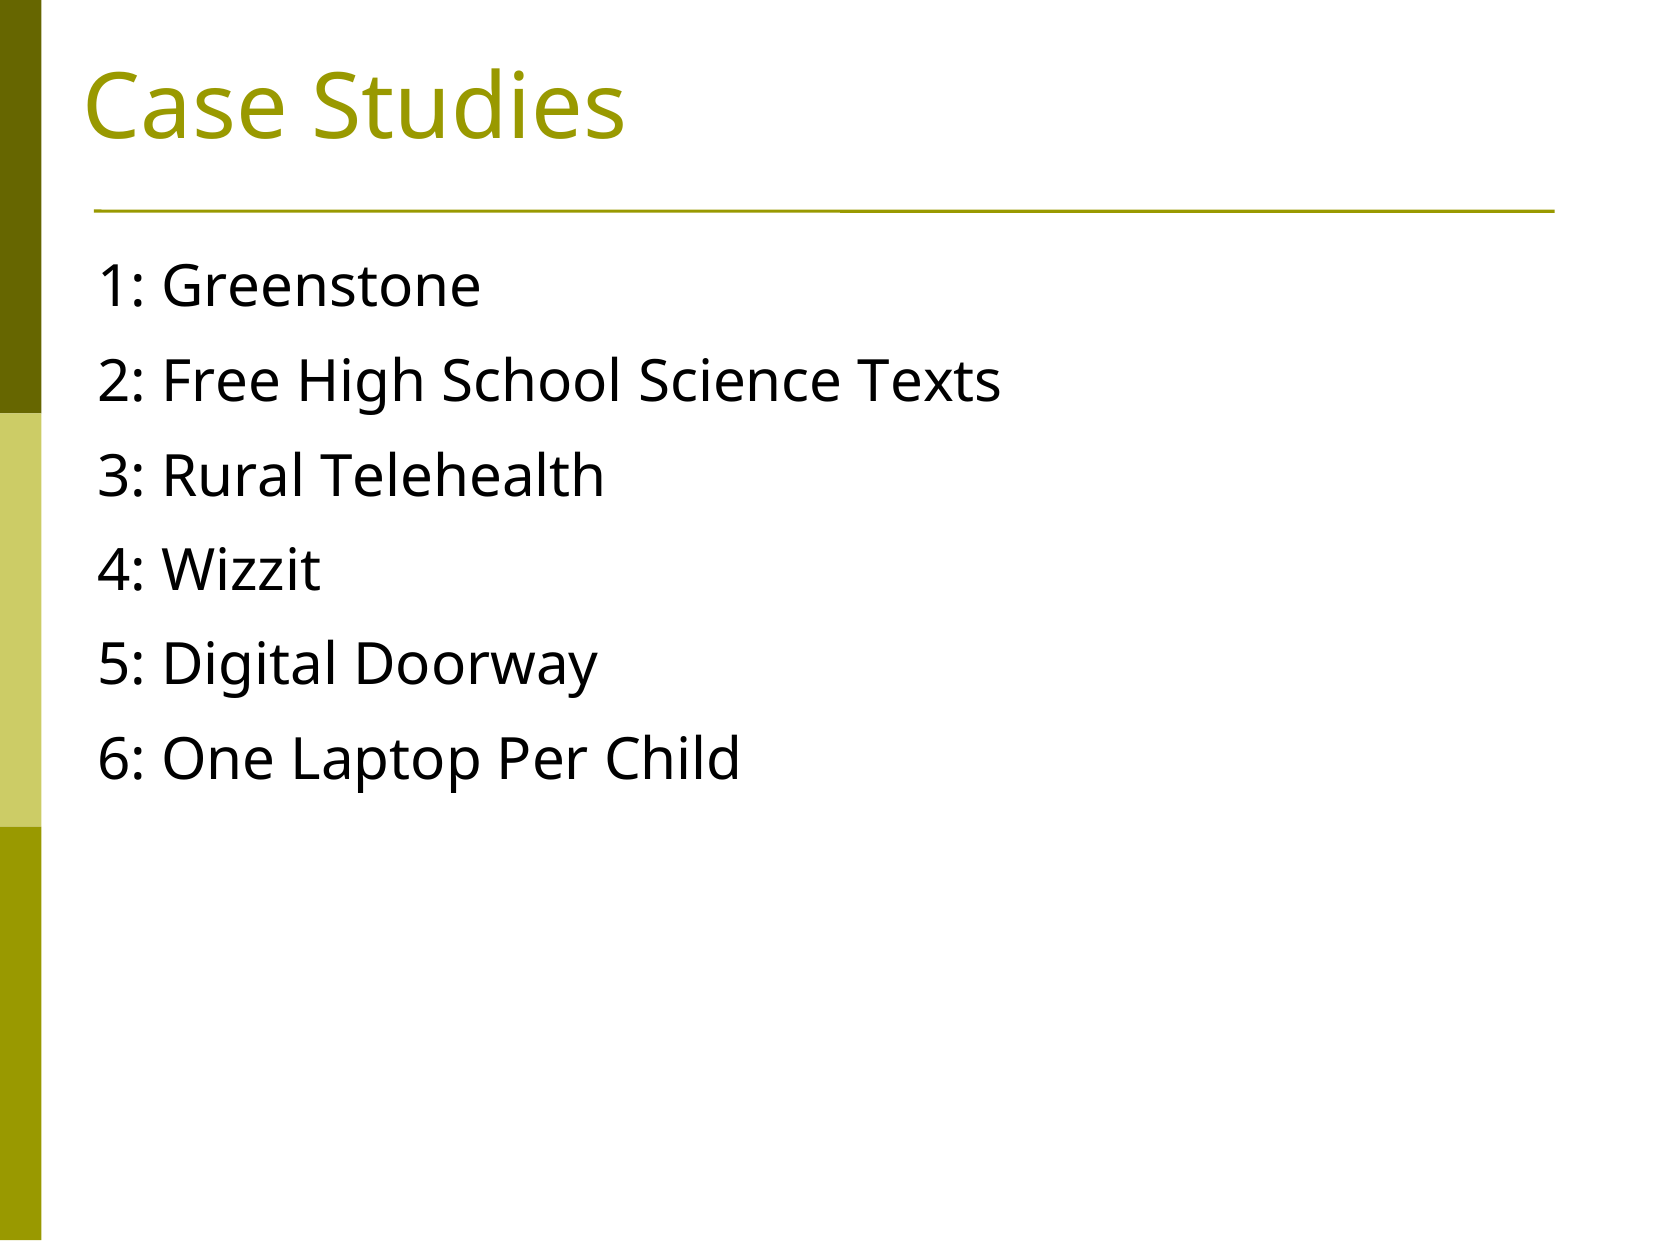

# Case Studies
1: Greenstone
2: Free High School Science Texts
3: Rural Telehealth
4: Wizzit
5: Digital Doorway
6: One Laptop Per Child